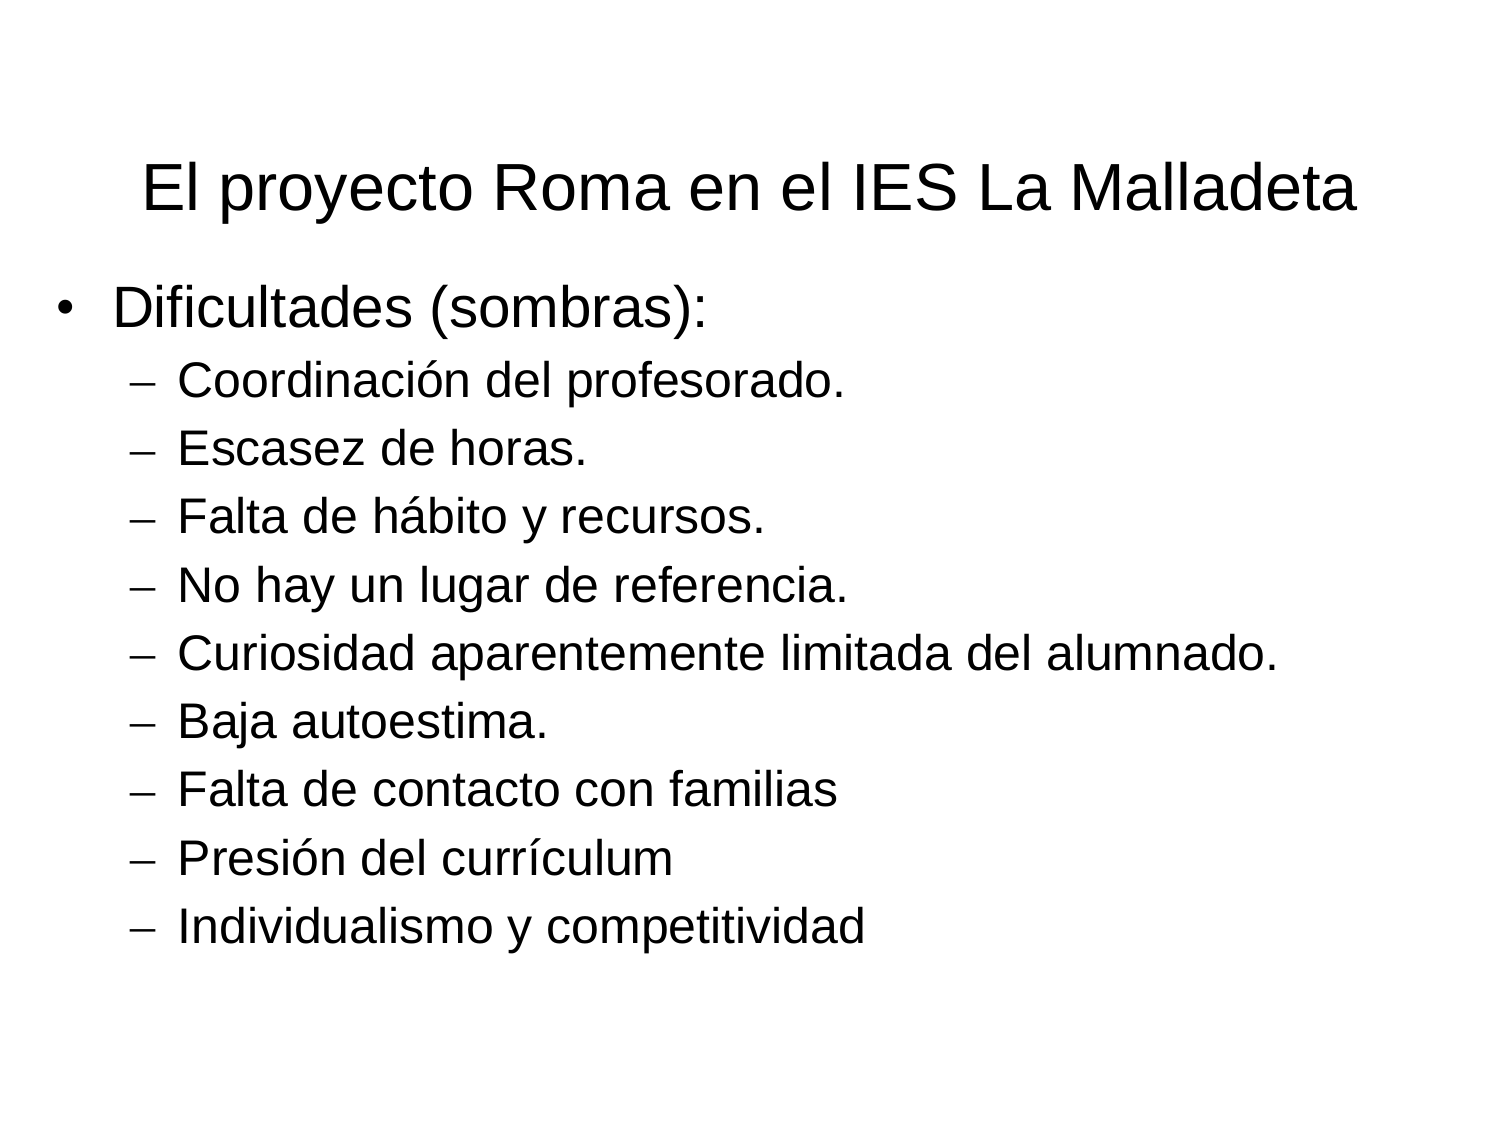

# El proyecto Roma en el IES La Malladeta
Dificultades (sombras):
Coordinación del profesorado.
Escasez de horas.
Falta de hábito y recursos.
No hay un lugar de referencia.
Curiosidad aparentemente limitada del alumnado.
Baja autoestima.
Falta de contacto con familias
Presión del currículum
Individualismo y competitividad